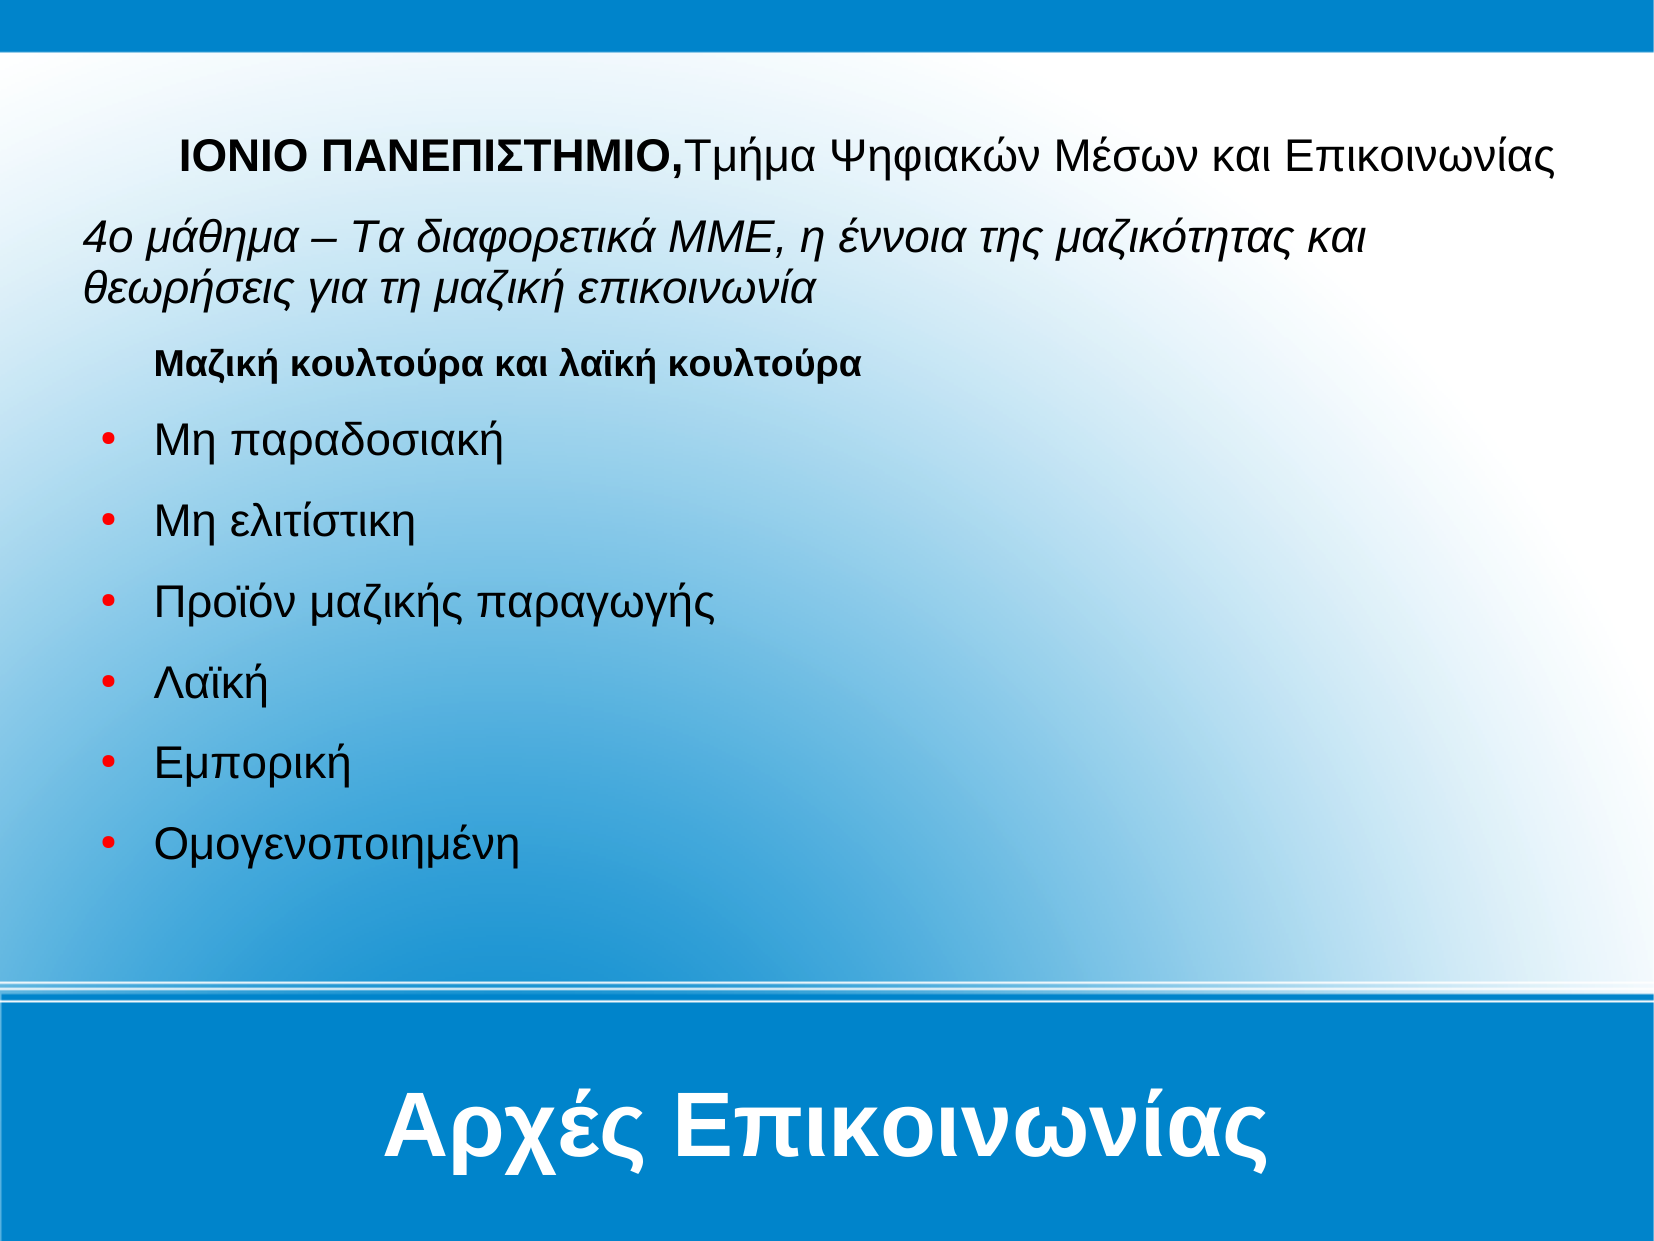

ΙΟΝΙΟ ΠΑΝΕΠΙΣΤΗΜΙΟ,Τμήμα Ψηφιακών Μέσων και Επικοινωνίας
4ο μάθημα – Τα διαφορετικά ΜΜΕ, η έννοια της μαζικότητας και θεωρήσεις για τη μαζική επικοινωνία
Μαζική κουλτούρα και λαϊκή κουλτούρα
Μη παραδοσιακή
Μη ελιτίστικη
Προϊόν μαζικής παραγωγής
Λαϊκή
Εμπορική
Ομογενοποιημένη
# Αρχές Επικοινωνίας